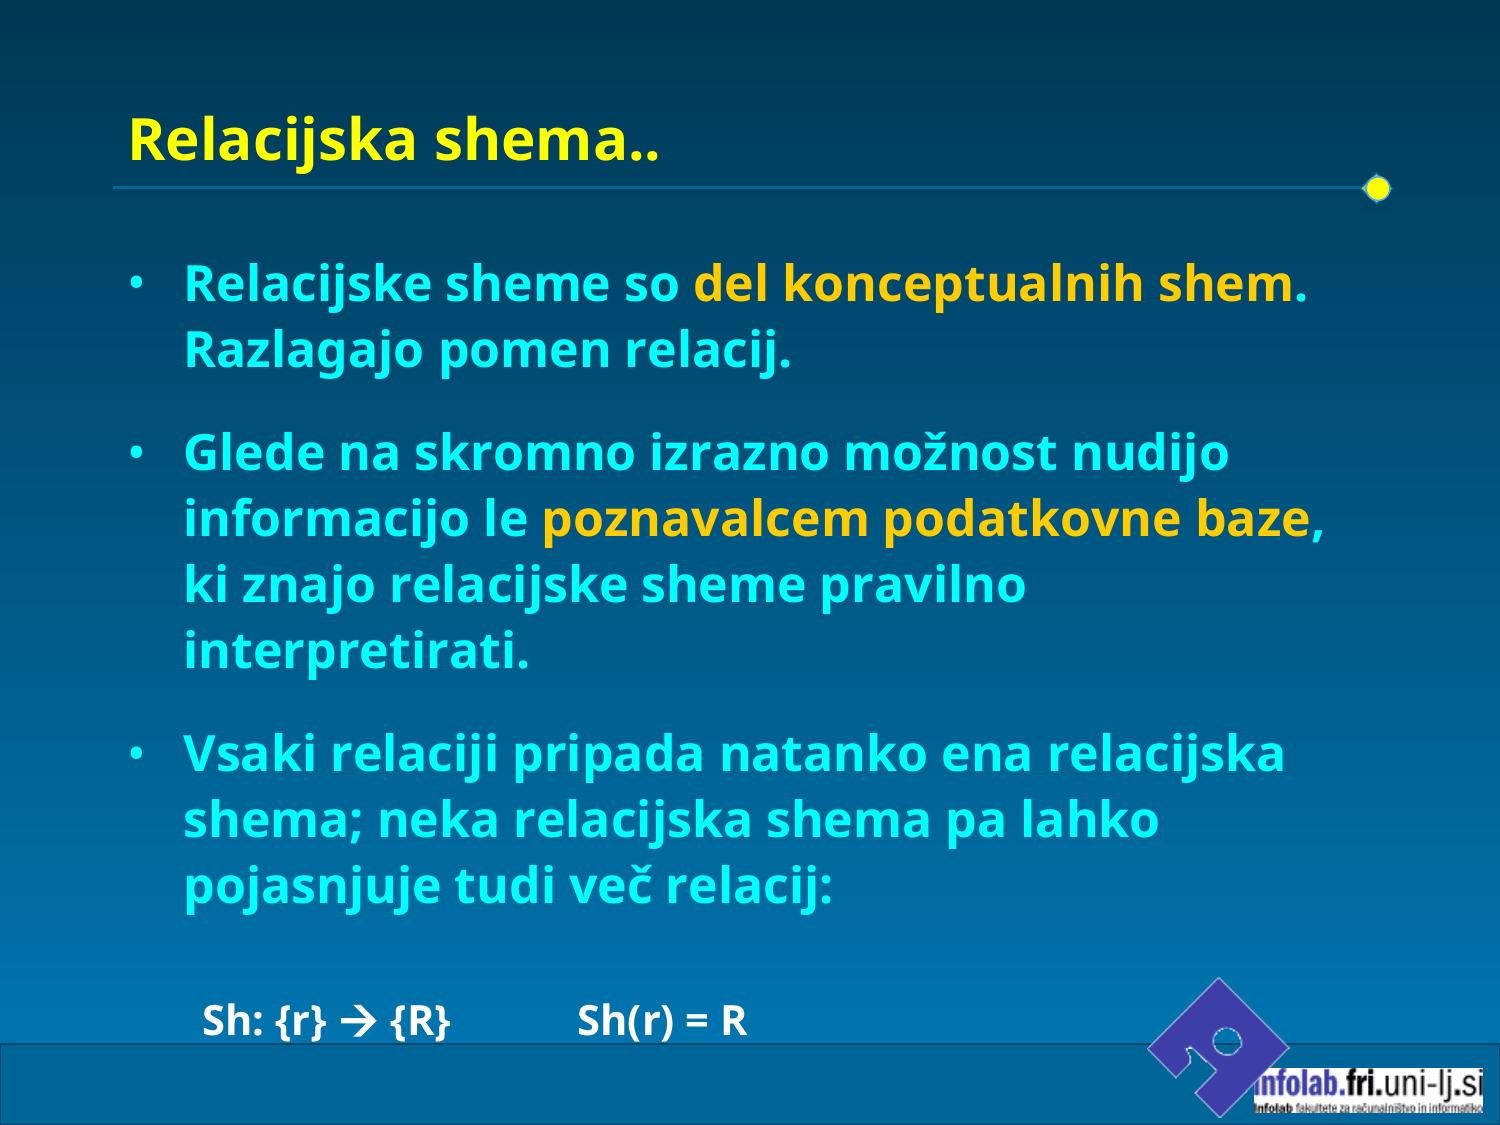

# Relacijska shema..
Relacijske sheme so del konceptualnih shem. Razlagajo pomen relacij.
Glede na skromno izrazno možnost nudijo informacijo le poznavalcem podatkovne baze, ki znajo relacijske sheme pravilno interpretirati.
Vsaki relaciji pripada natanko ena relacijska shema; neka relacijska shema pa lahko pojasnjuje tudi več relacij:
Sh: {r}  {R}	Sh(r) = R